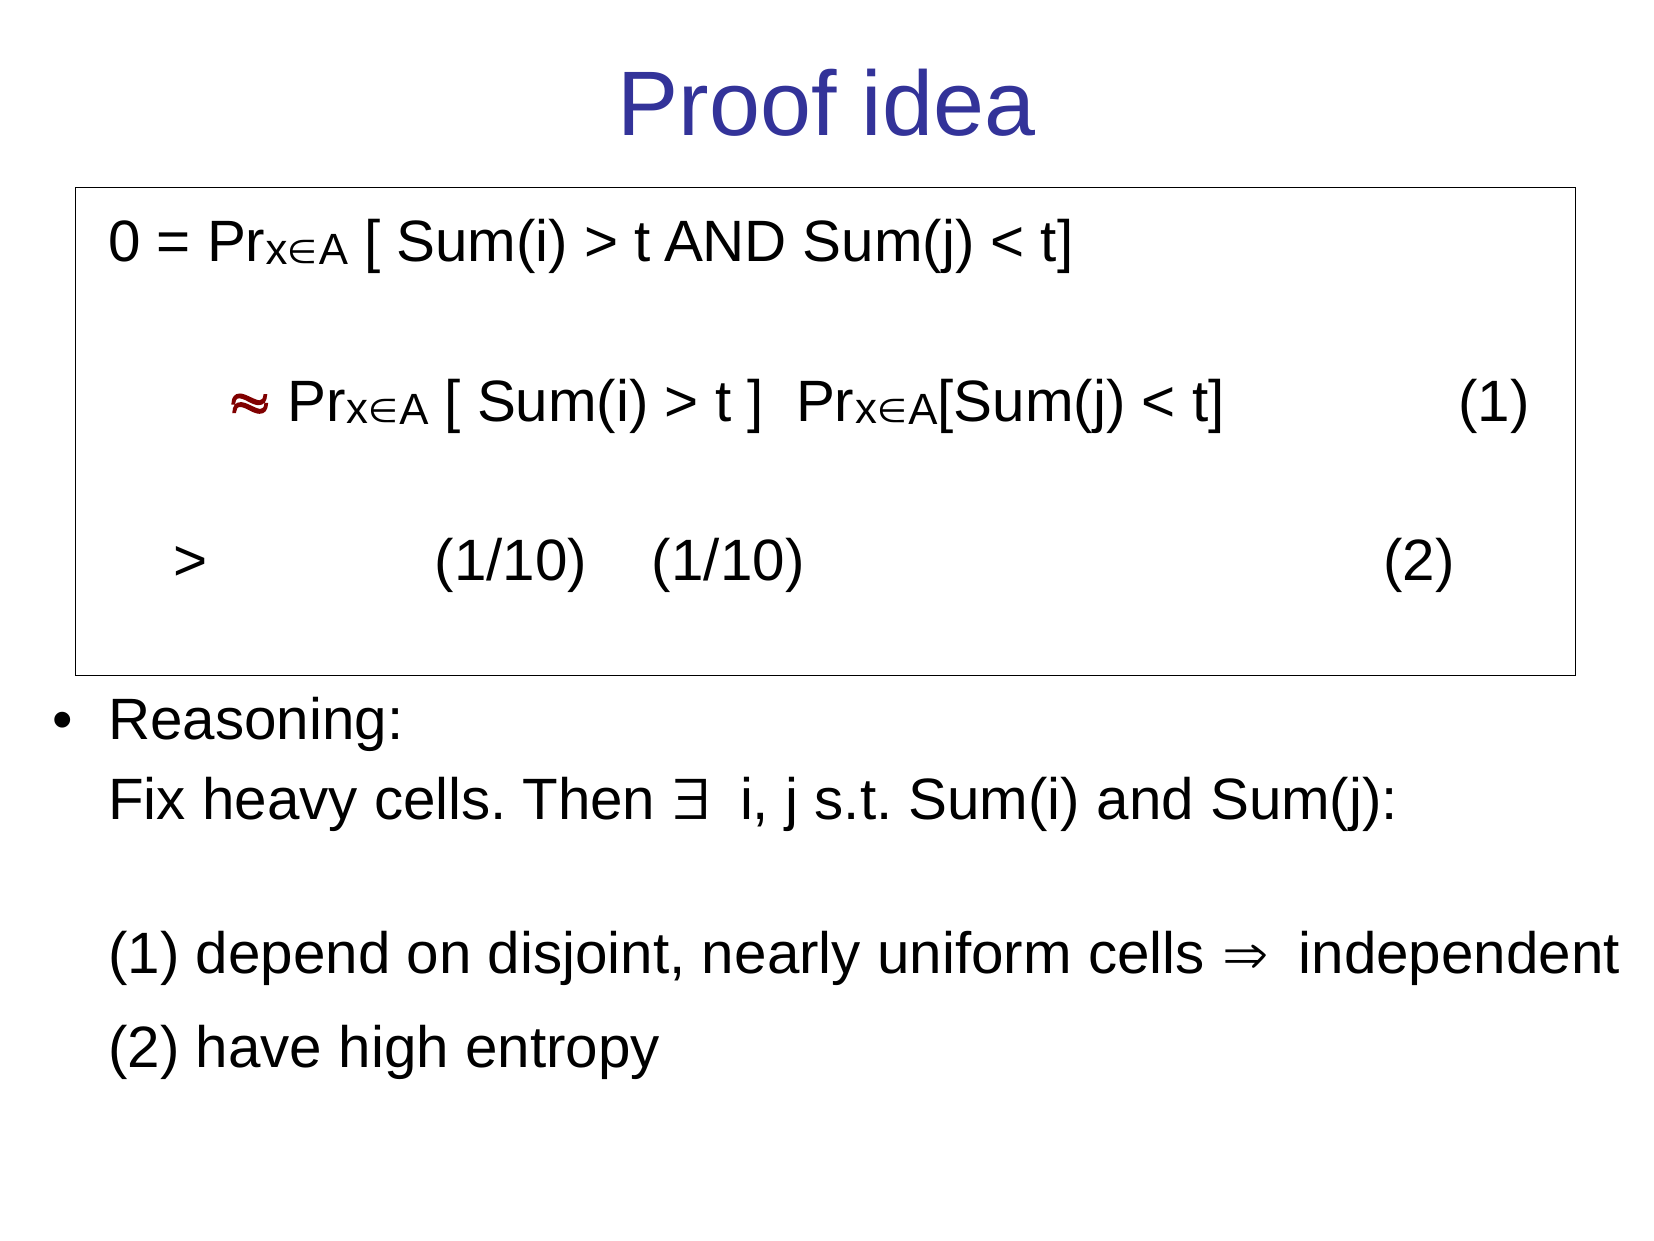

Proof idea
# 0 = PrxA [ Sum(i) > t AND Sum(j) < t]
  PrxA [ Sum(i) > t ] PrxA[Sum(j) < t] 			(1)
 > (1/10) (1/10) 					(2)
Reasoning:
Fix heavy cells. Then  i, j s.t. Sum(i) and Sum(j):
(1) depend on disjoint, nearly uniform cells  independent
(2) have high entropy